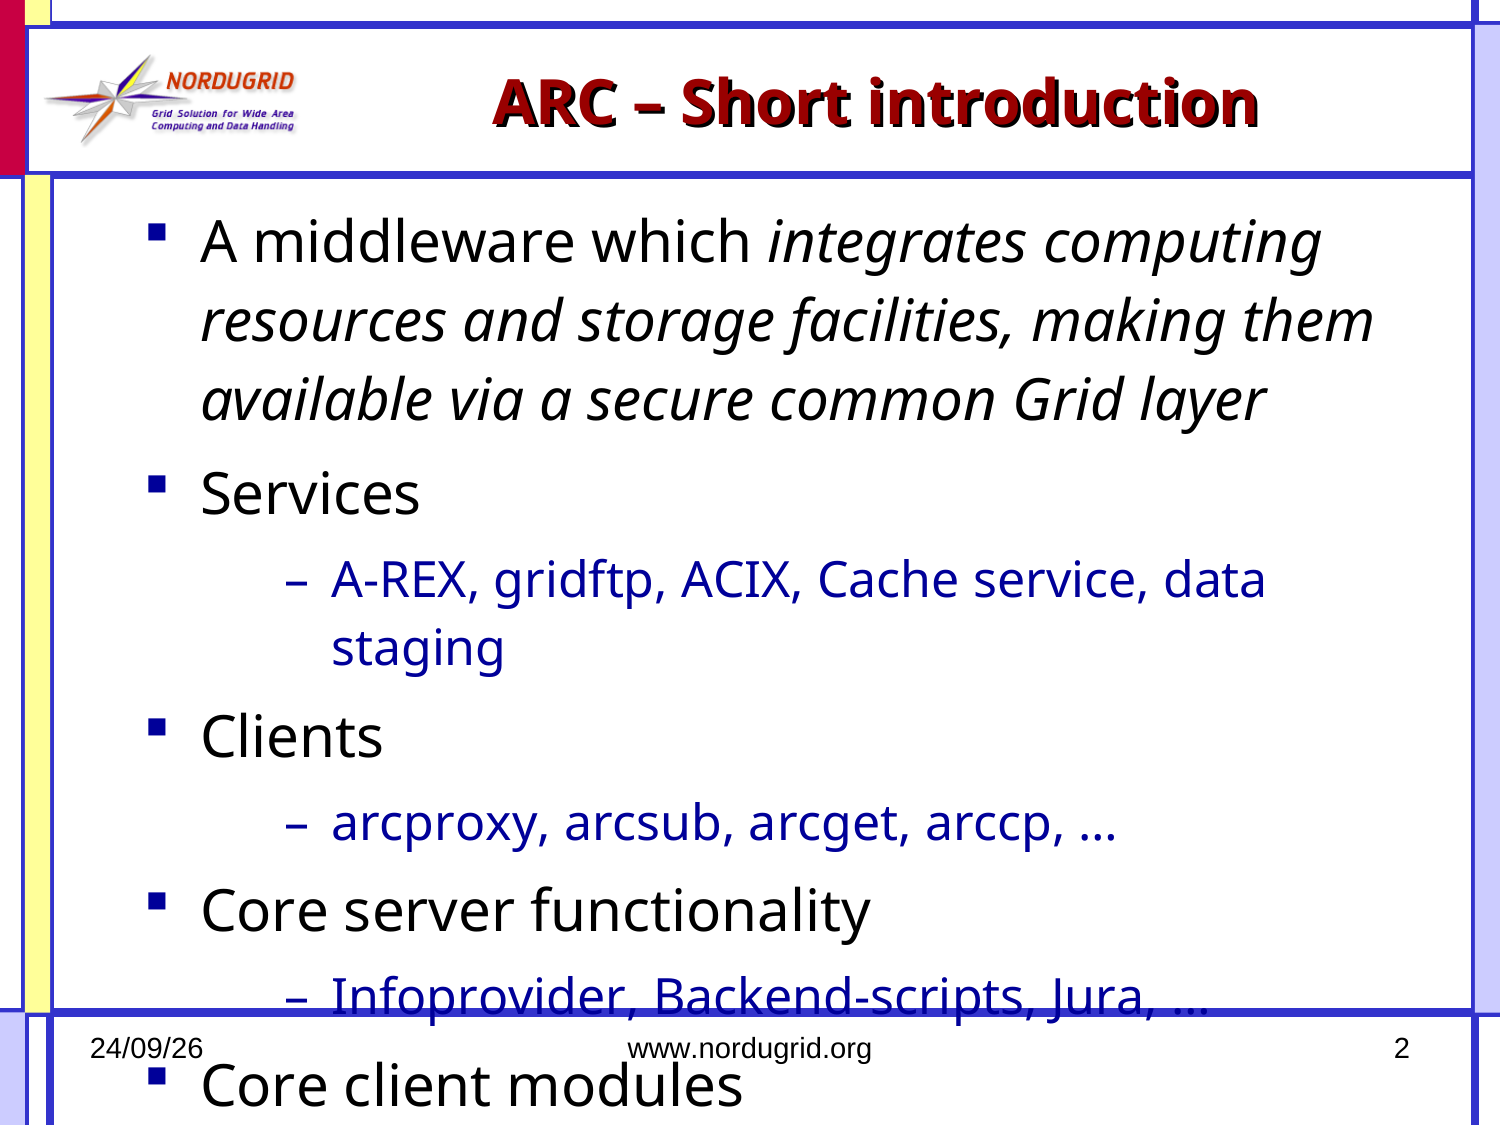

# ARC – Short introduction
A middleware which integrates computing resources and storage facilities, making them available via a secure common Grid layer
Services
A-REX, gridftp, ACIX, Cache service, data staging
Clients
arcproxy, arcsub, arcget, arccp, …
Core server functionality
Infoprovider, Backend-scripts, Jura, …
Core client modules
MCCs, DMCs, ACCs, JDPs, ...
www.nordugrid.org
2